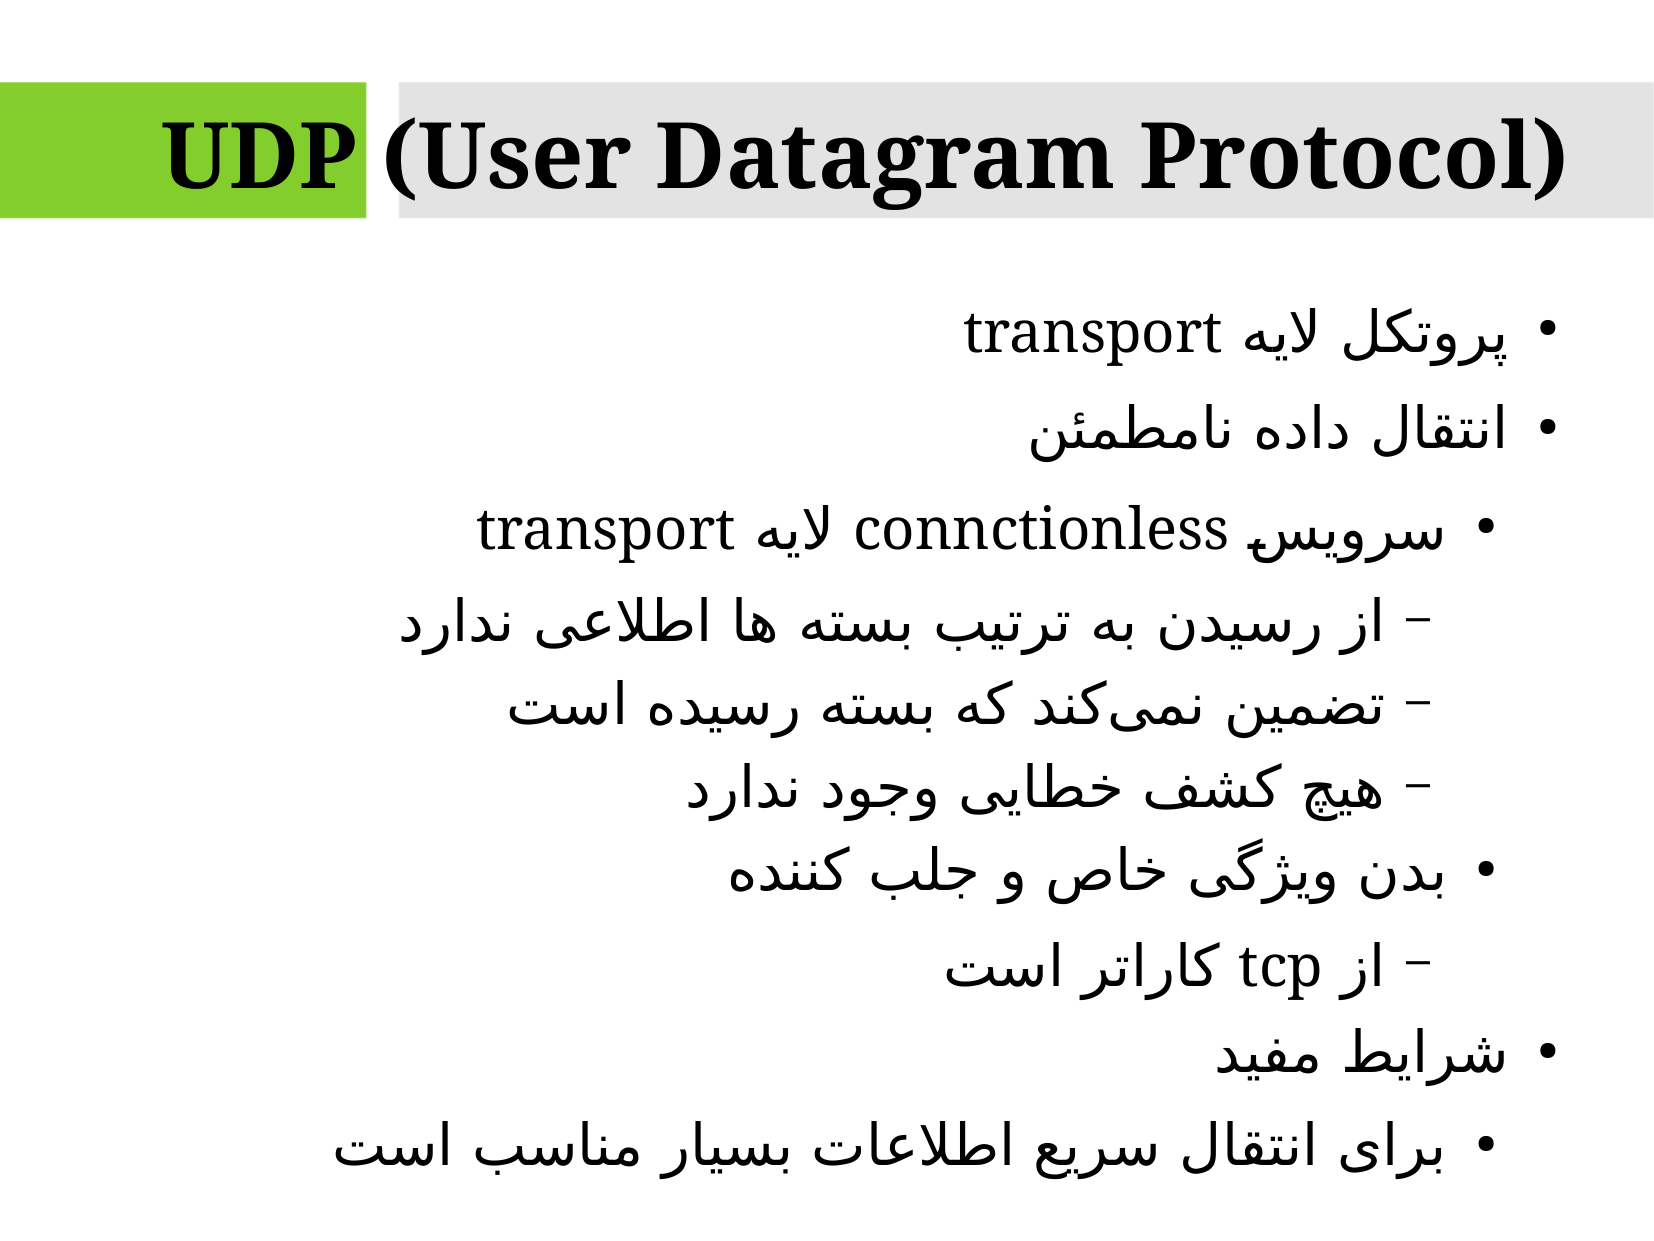

# UDP (User Datagram Protocol)
پروتکل لایه transport
انتقال داده نامطمئن
سرویس connctionless لایه transport
از رسیدن به ترتیب بسته ها اطلاعی ندارد
تضمین نمی‌کند که بسته رسیده است
هیچ کشف خطایی وجود ندارد
بدن ویژگی خاص و جلب کننده
از tcp کاراتر است
شرایط مفید
برای انتقال سریع اطلاعات بسیار مناسب است